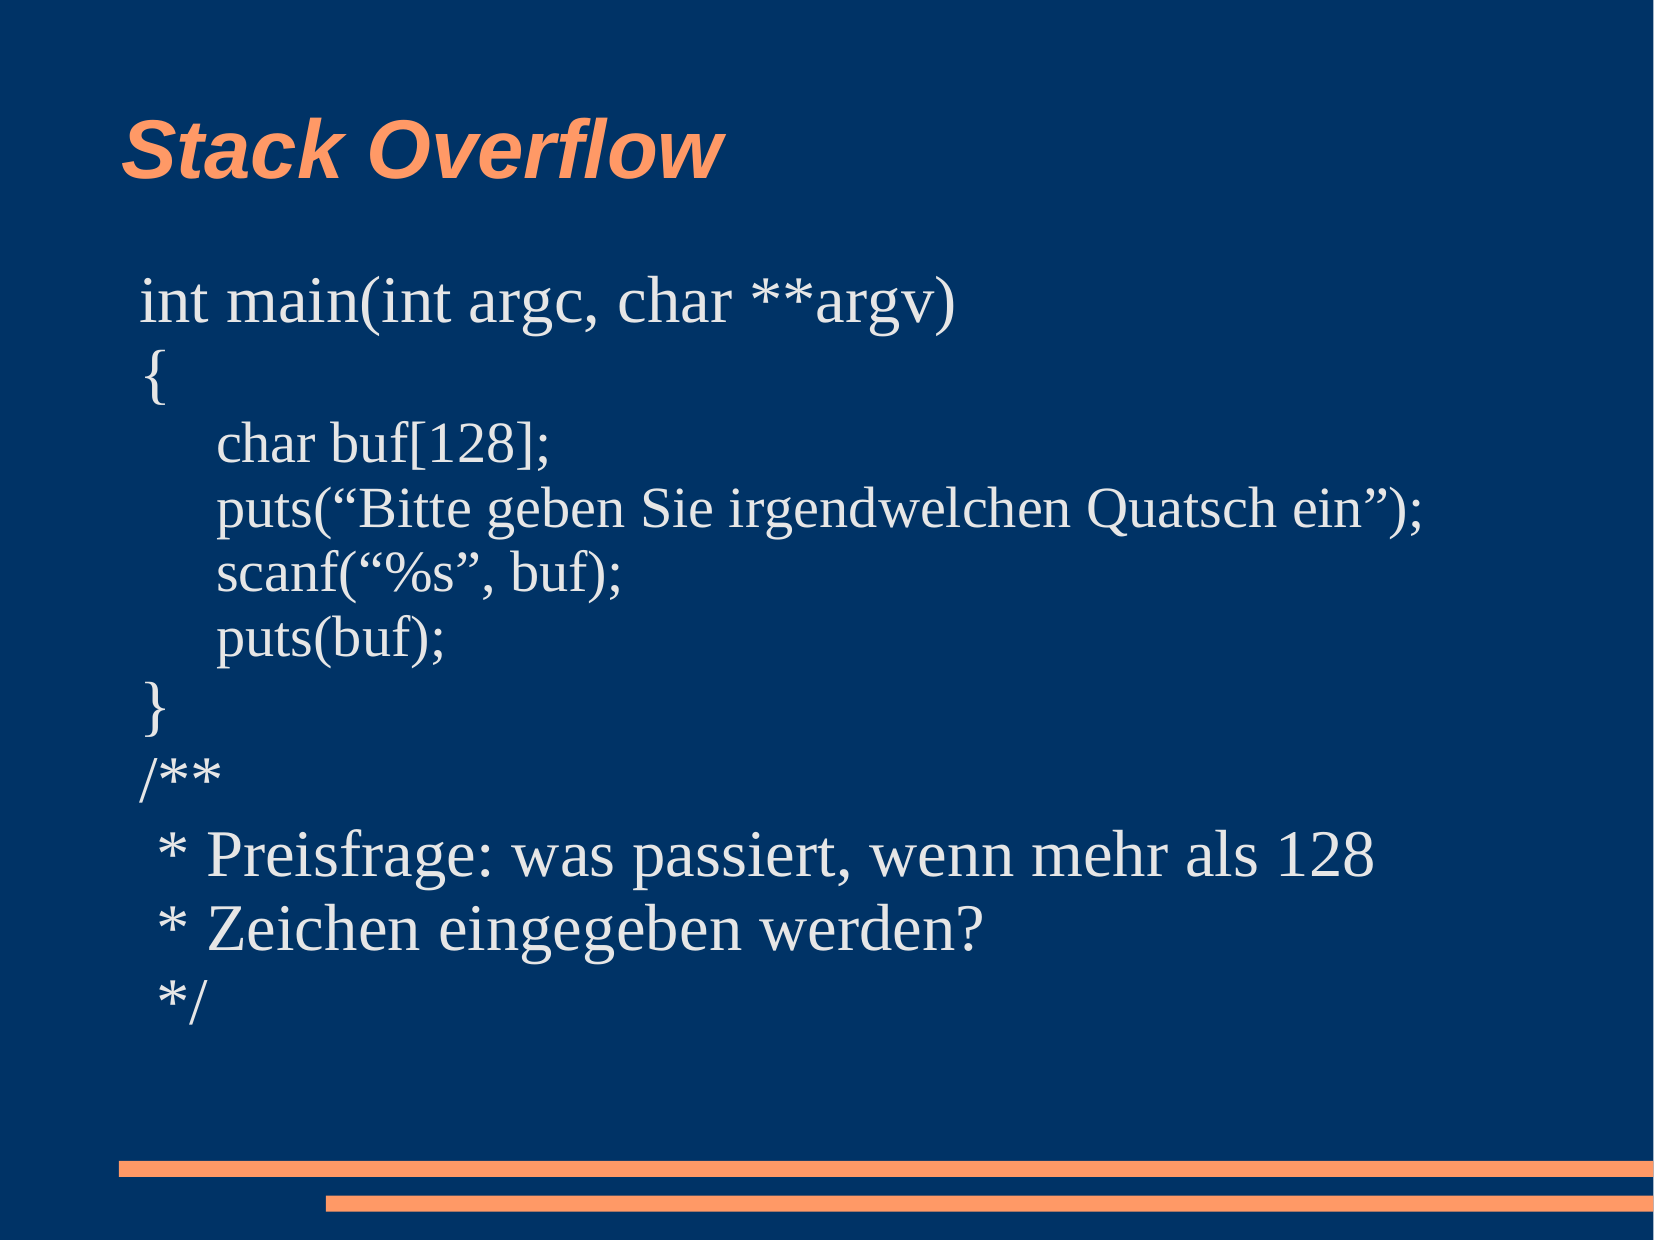

# Stack Overflow
int main(int argc, char **argv)
{
char buf[128];
puts(“Bitte geben Sie irgendwelchen Quatsch ein”);
scanf(“%s”, buf);
puts(buf);
}
/**
 * Preisfrage: was passiert, wenn mehr als 128
 * Zeichen eingegeben werden?
 */